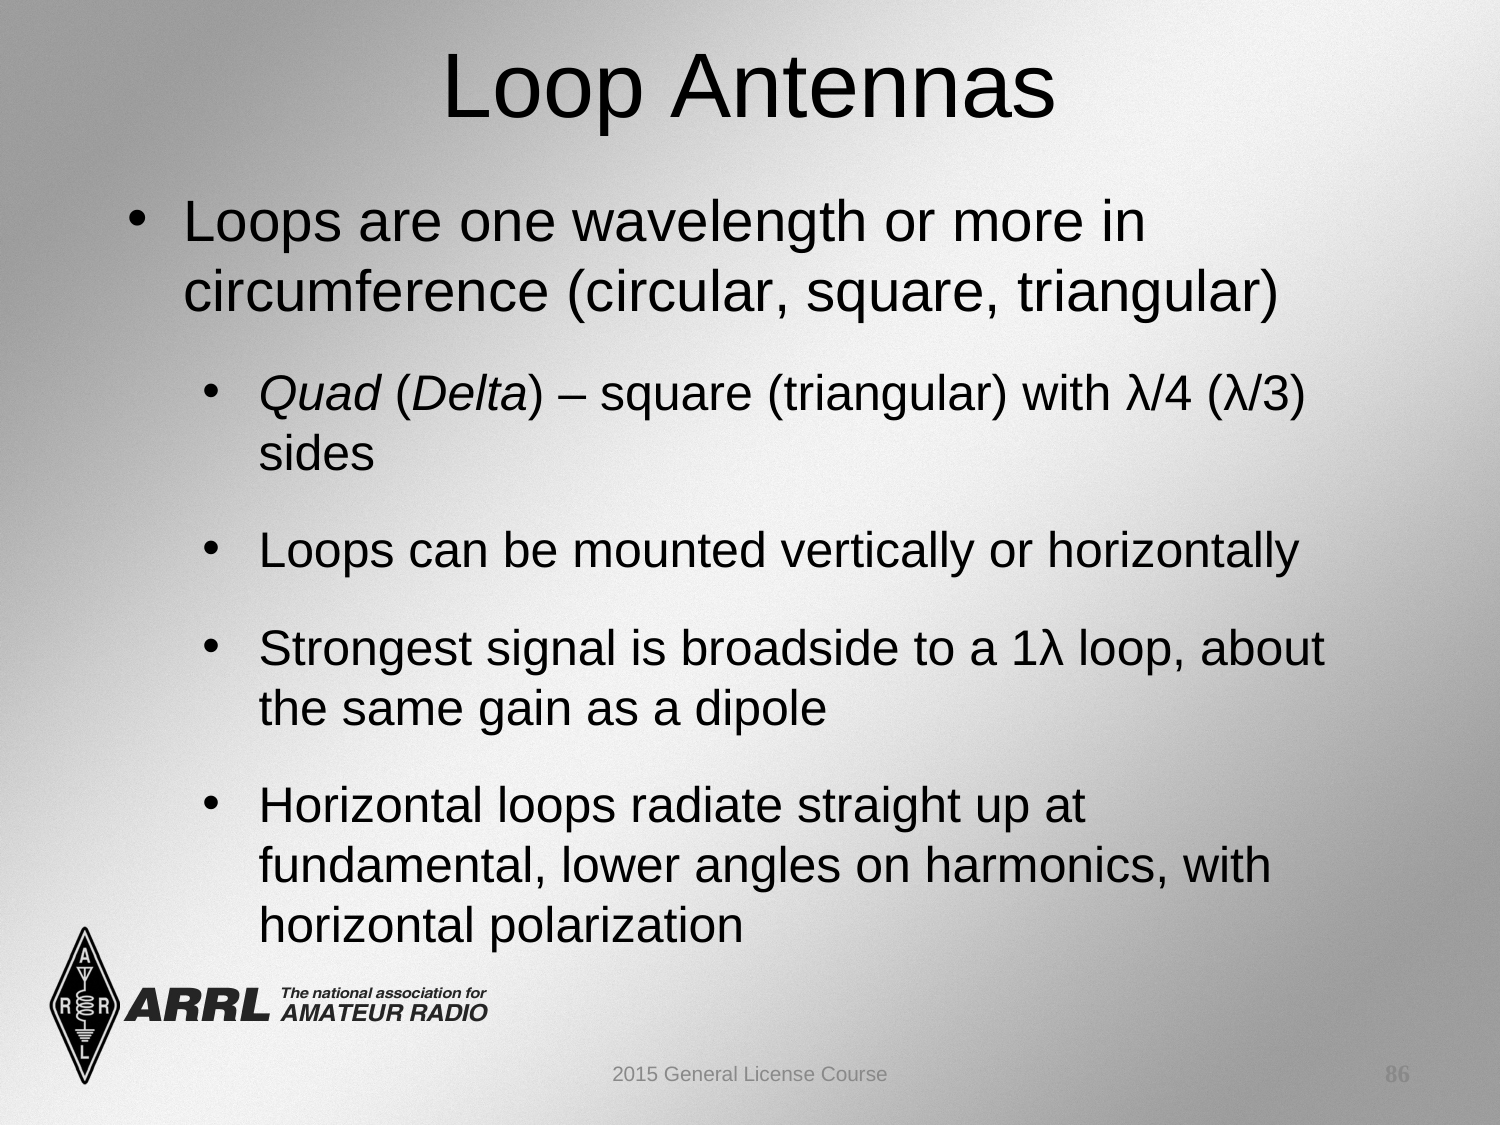

Loop Antennas
Loops are one wavelength or more in circumference (circular, square, triangular)
Quad (Delta) – square (triangular) with λ/4 (λ/3) sides
Loops can be mounted vertically or horizontally
Strongest signal is broadside to a 1λ loop, about the same gain as a dipole
Horizontal loops radiate straight up at fundamental, lower angles on harmonics, with horizontal polarization
2015 General License Course